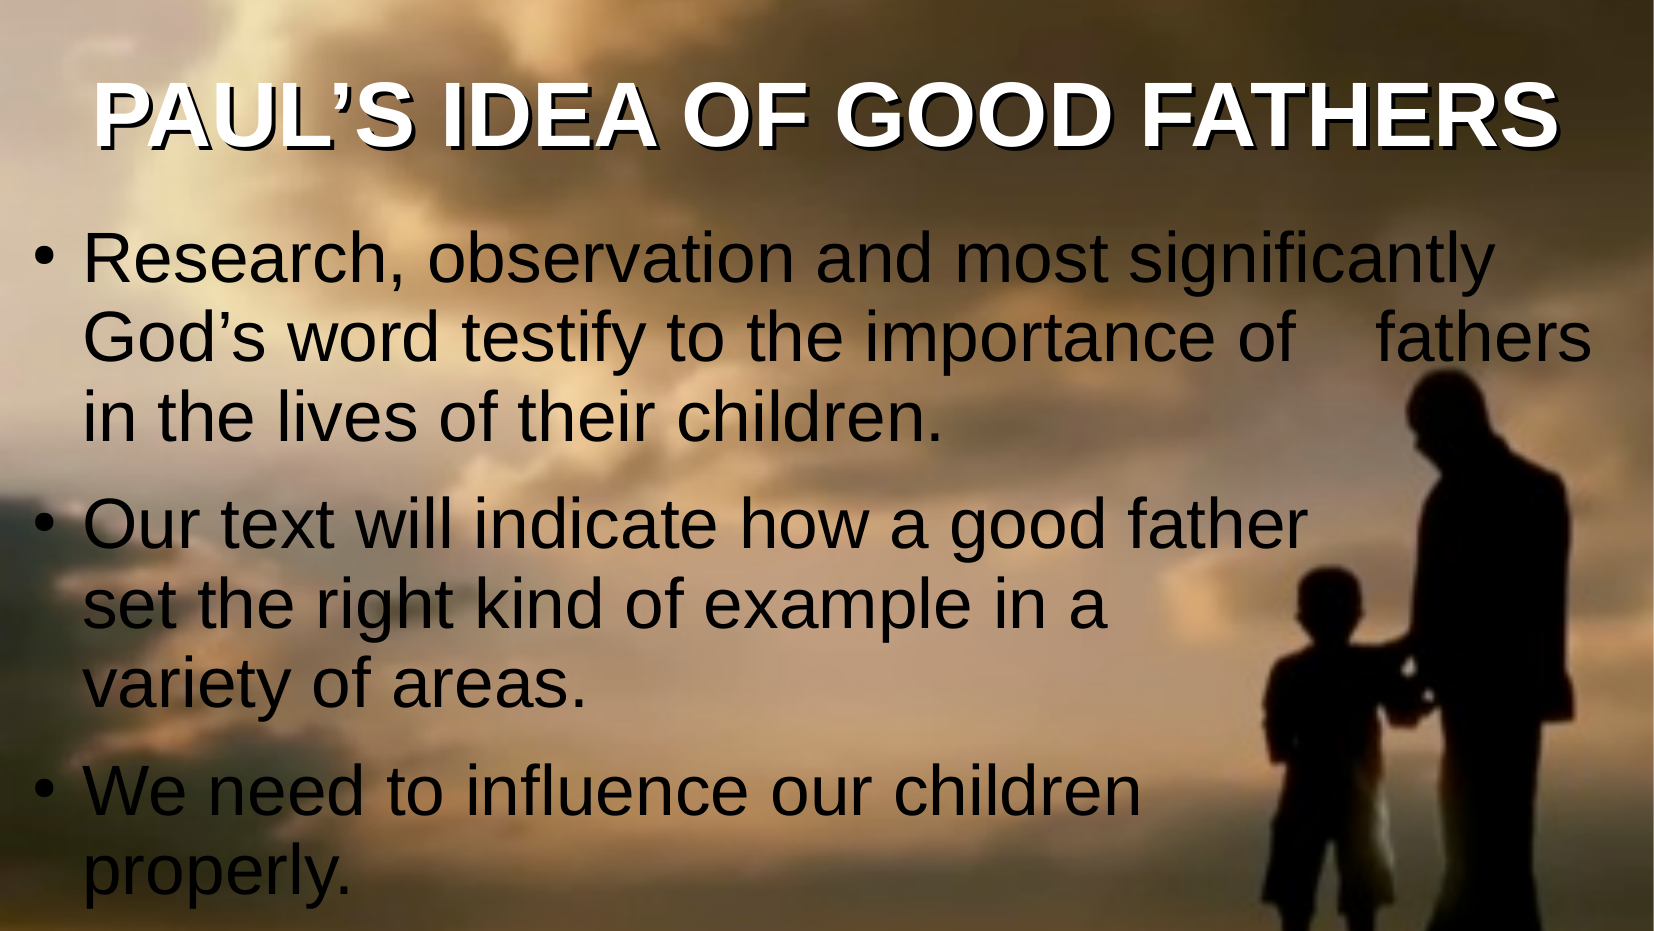

# PAUL’S IDEA OF GOOD FATHERS
Research, observation and most significantly God’s word testify to the importance of fathers in the lives of their children.
Our text will indicate how a good father will set the right kind of example in a variety of areas.
We need to influence our children properly.